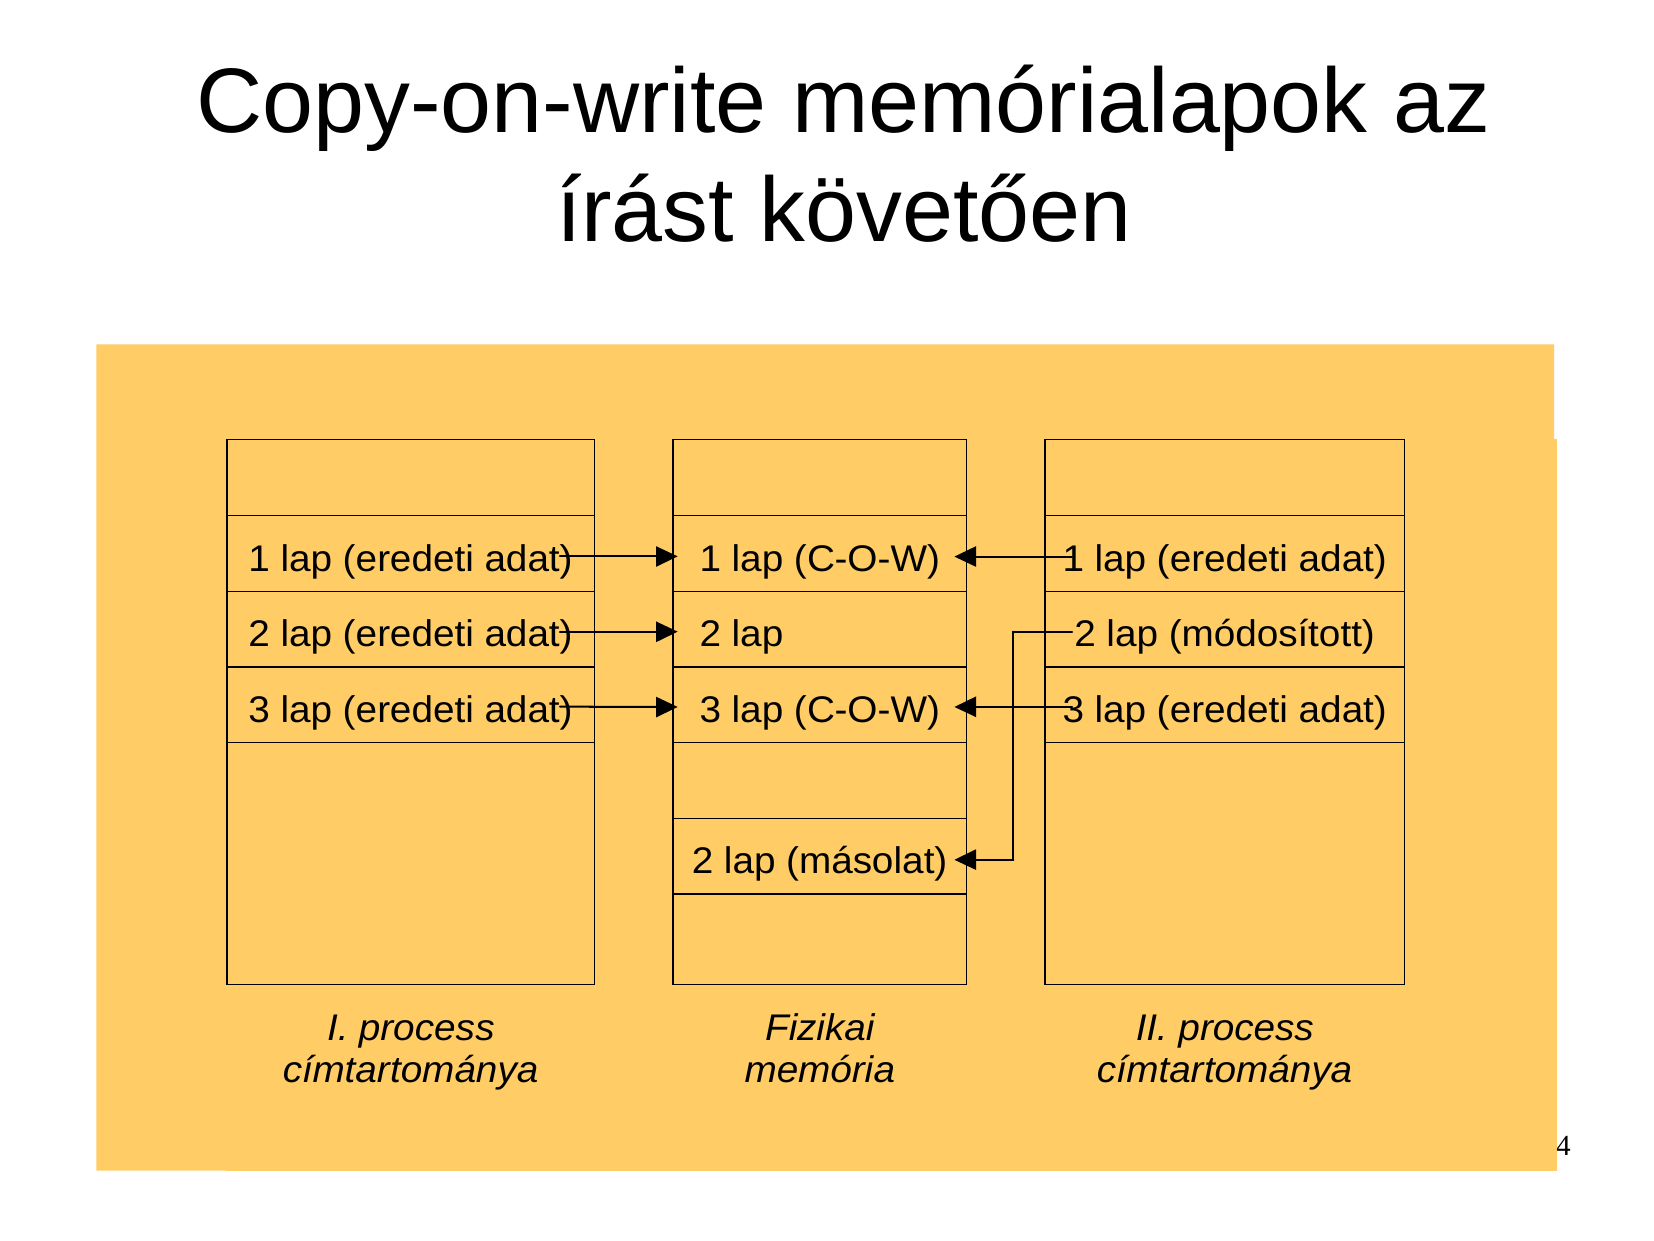

# Copy-on-write memórialapok az írást követően
4